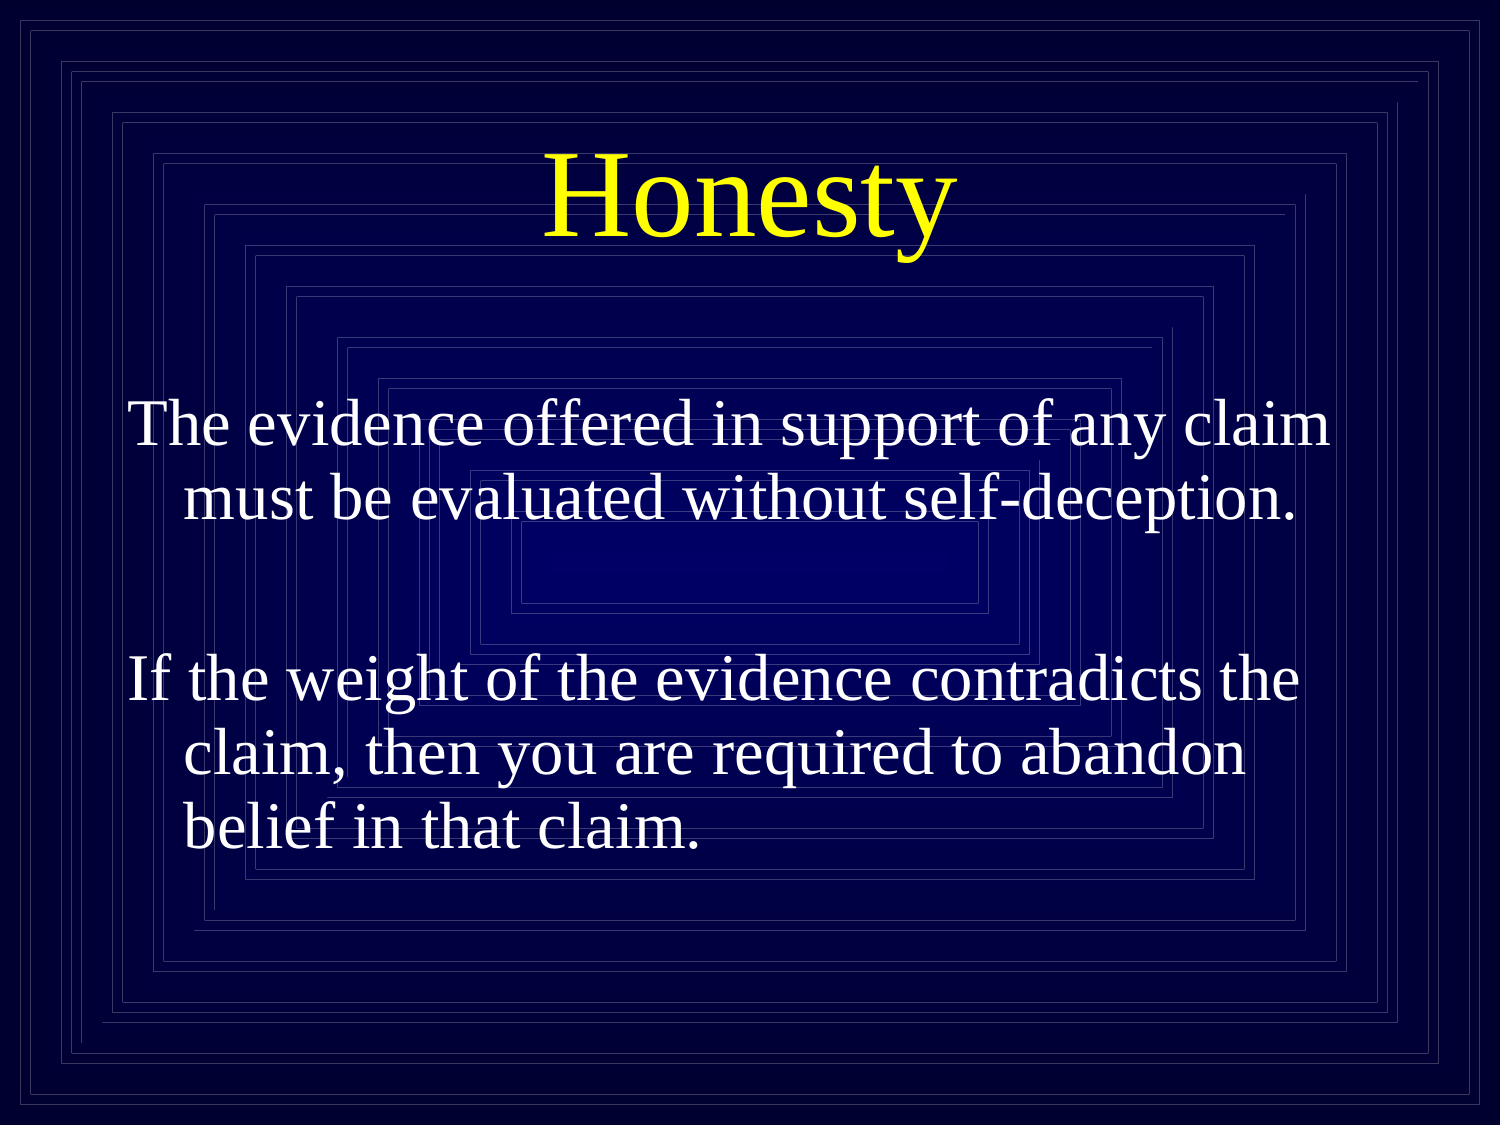

# Honesty
The evidence offered in support of any claim must be evaluated without self-deception.
If the weight of the evidence contradicts the claim, then you are required to abandon belief in that claim.